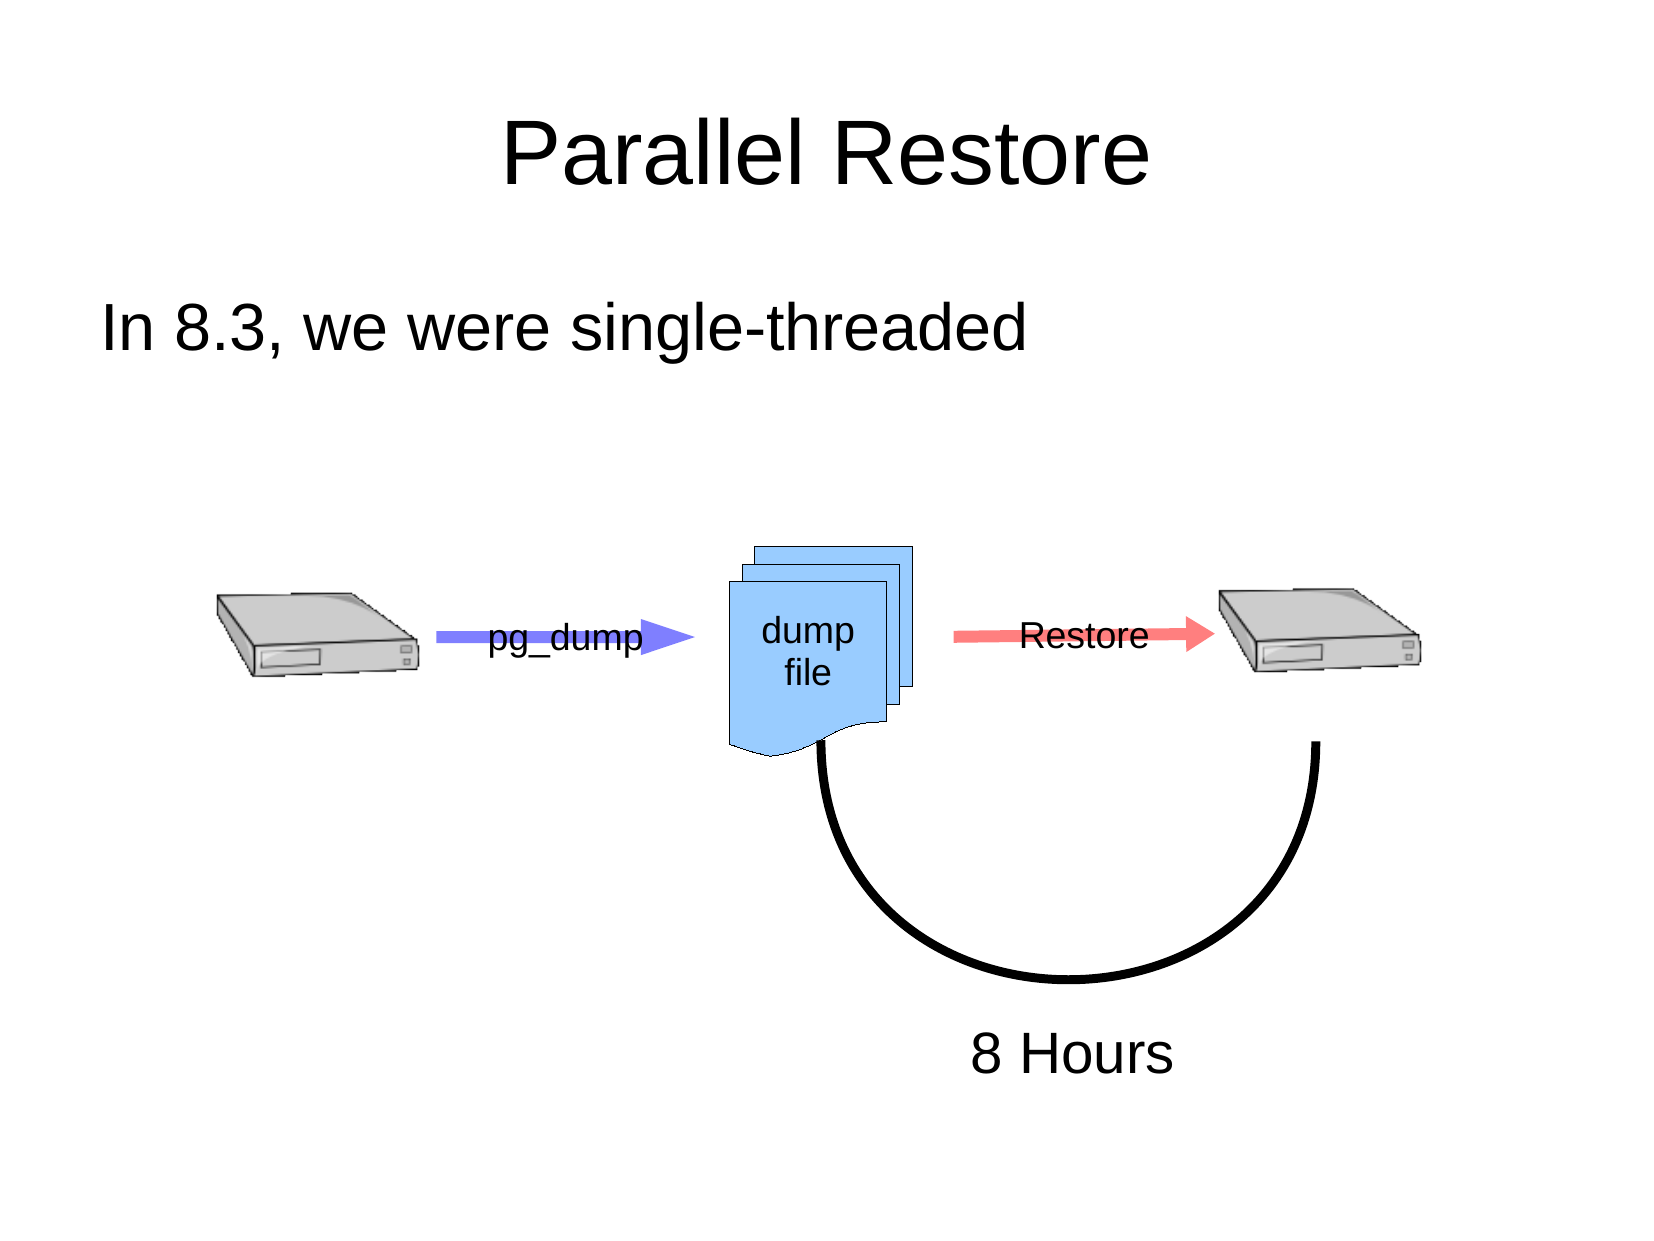

# Parallel Restore
In 8.3, we were single-threaded
dump
file
8 Hours